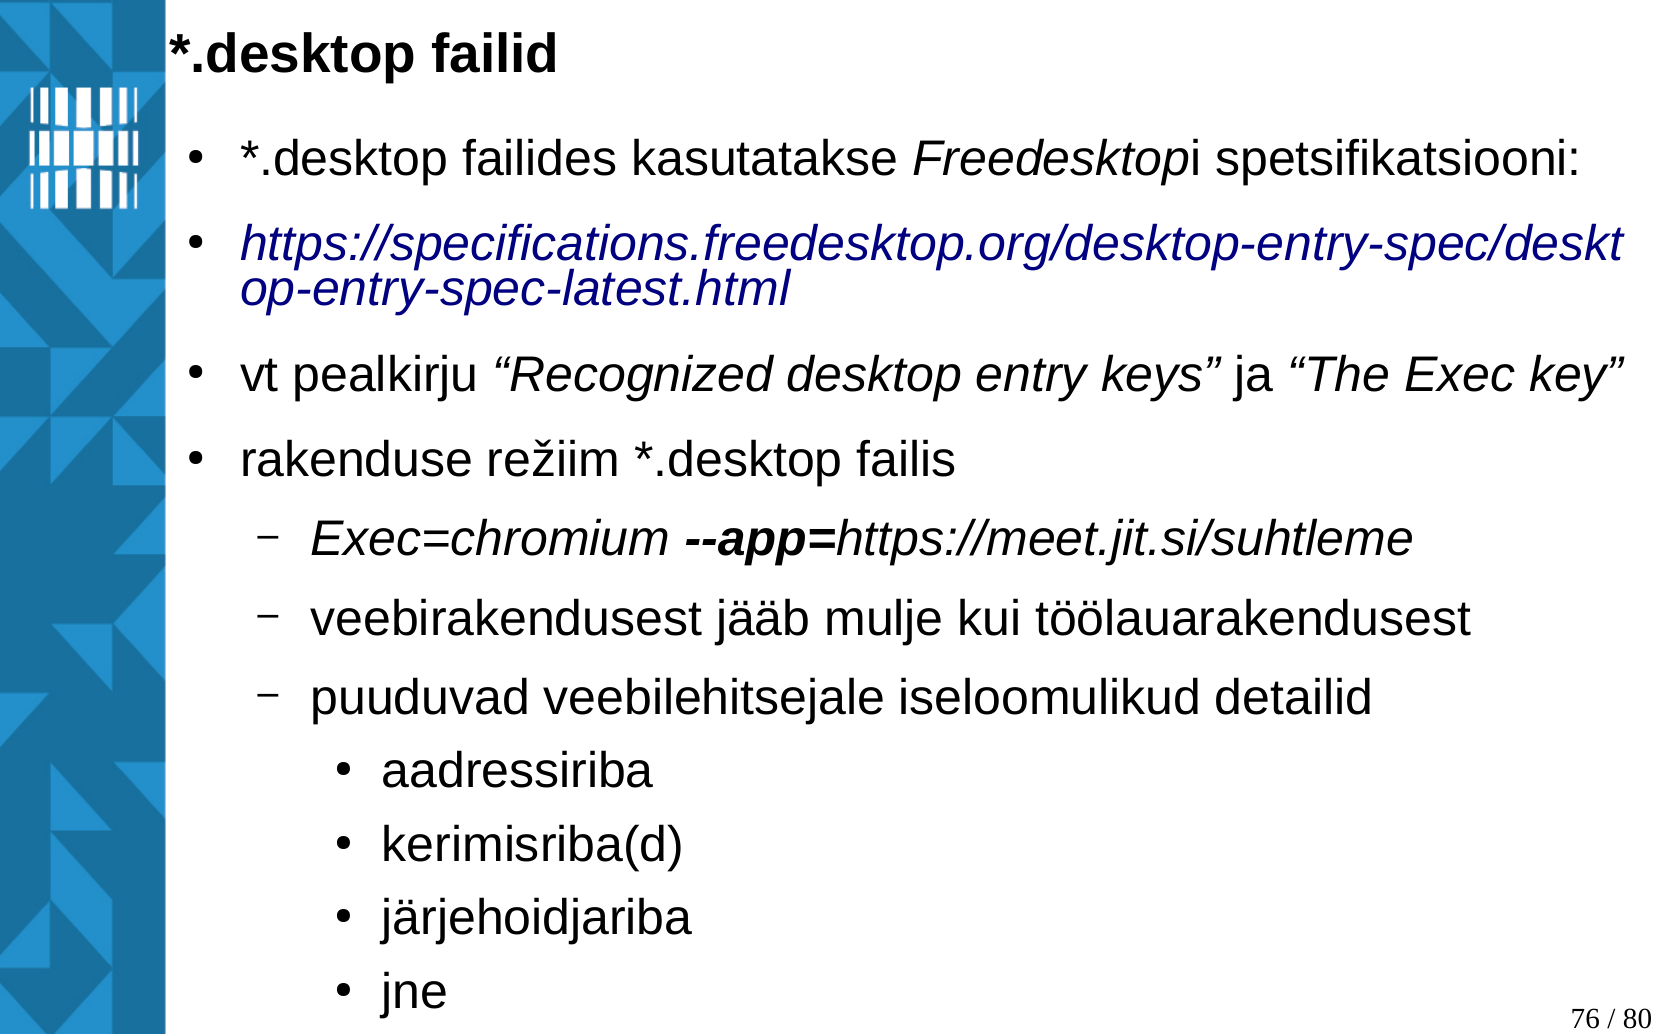

# *.desktop failid
*.desktop failides kasutatakse Freedesktopi spetsifikatsiooni:
https://specifications.freedesktop.org/desktop-entry-spec/desktop-entry-spec-latest.html
vt pealkirju “Recognized desktop entry keys” ja “The Exec key”
rakenduse režiim *.desktop failis
Exec=chromium --app=https://meet.jit.si/suhtleme
veebirakendusest jääb mulje kui töölauarakendusest
puuduvad veebilehitsejale iseloomulikud detailid
aadressiriba
kerimisriba(d)
järjehoidjariba
jne
76